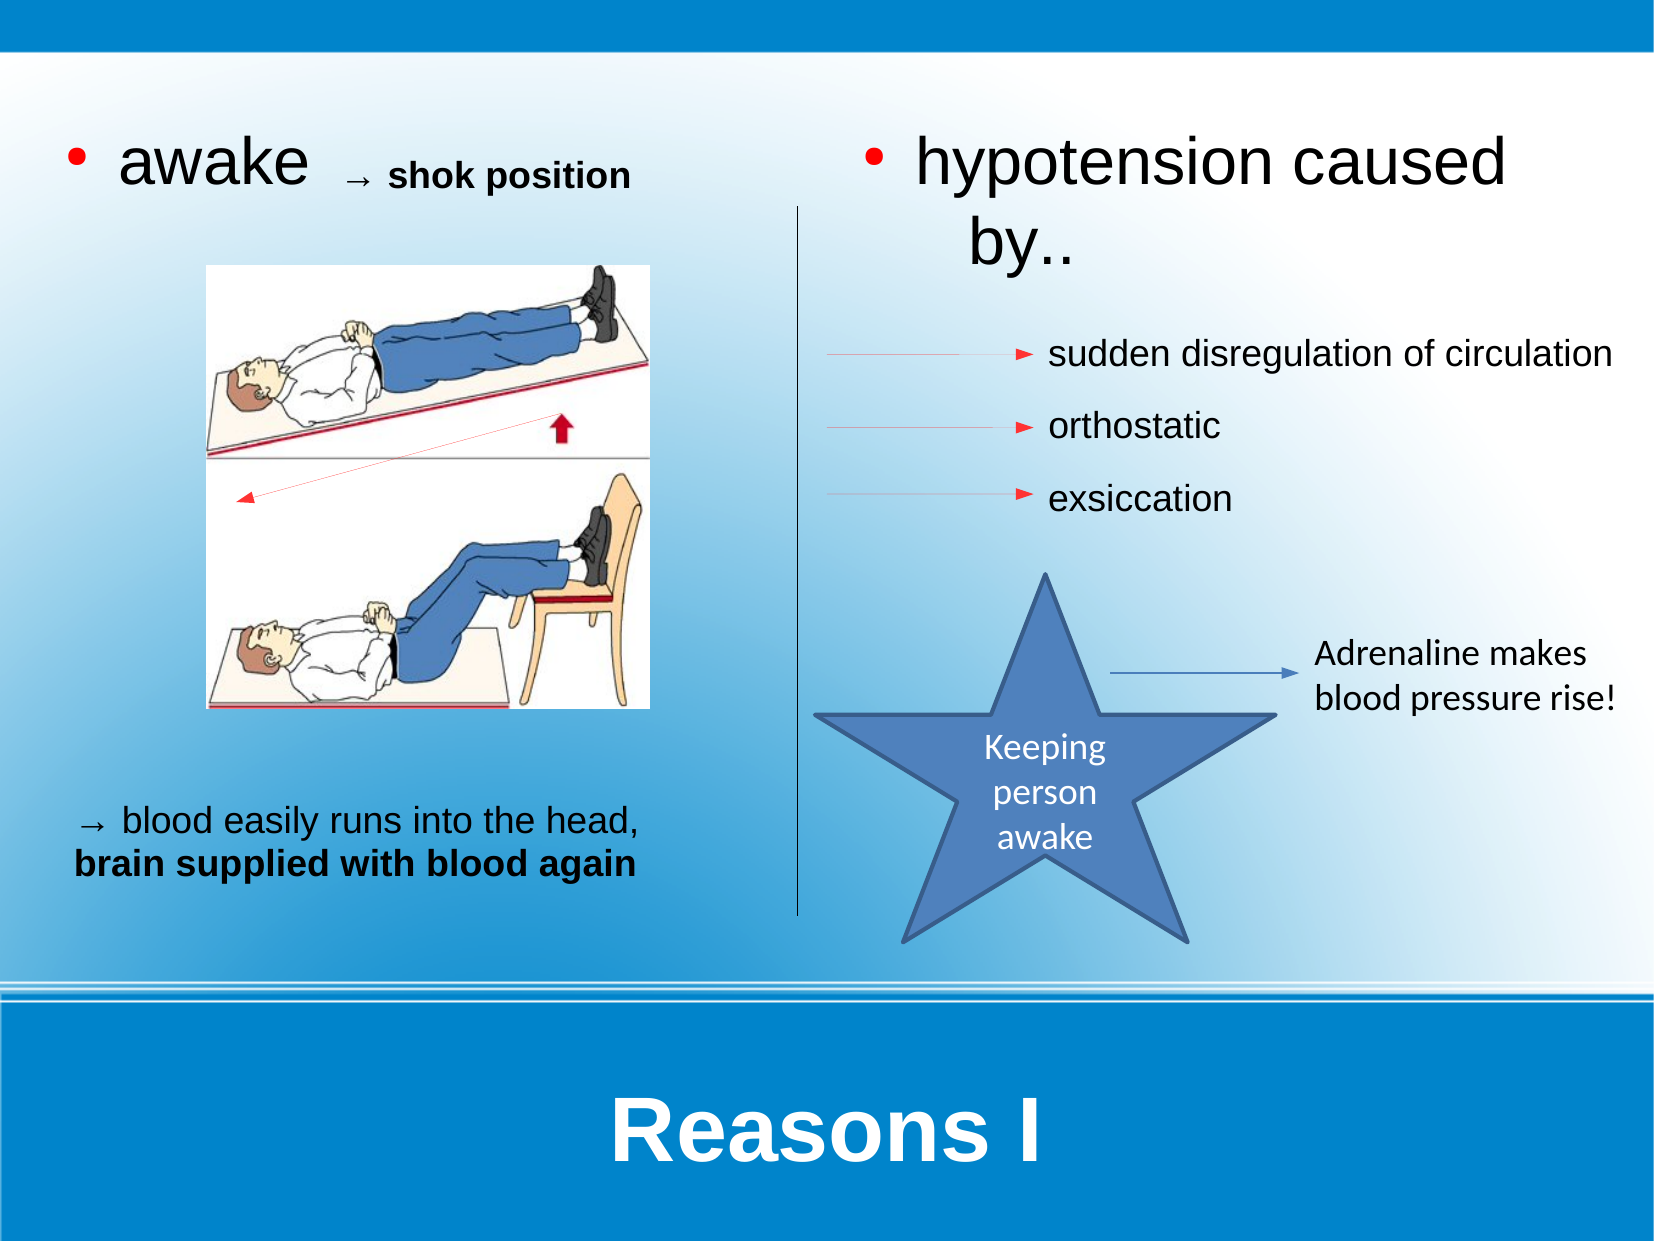

awake
hypotension caused by..
→ shok position
sudden disregulation of circulation
orthostatic
exsiccation
Keeping person awake
Adrenaline makes
blood pressure rise!
→ blood easily runs into the head,
brain supplied with blood again
# Reasons I